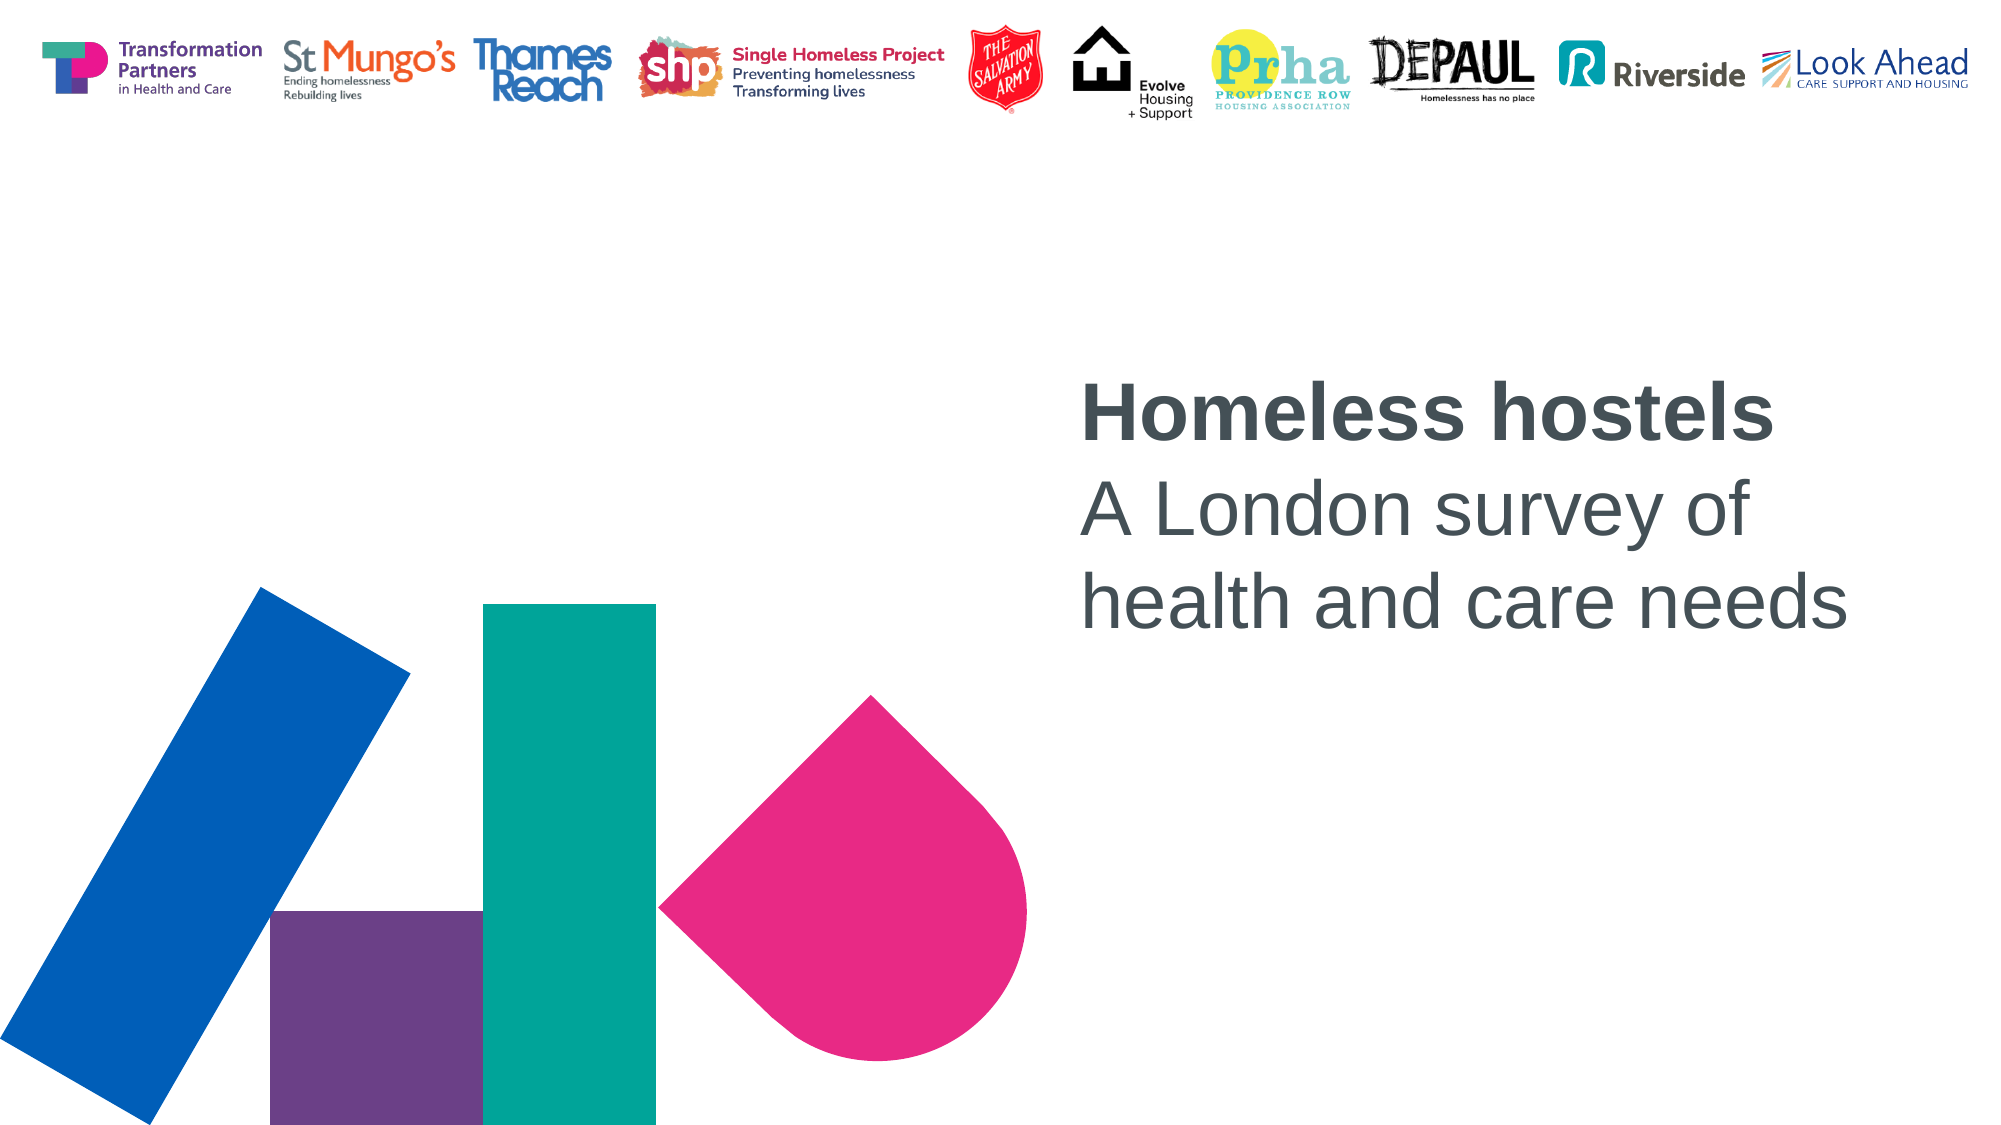

# Homeless hostels
A London survey of health and care needs